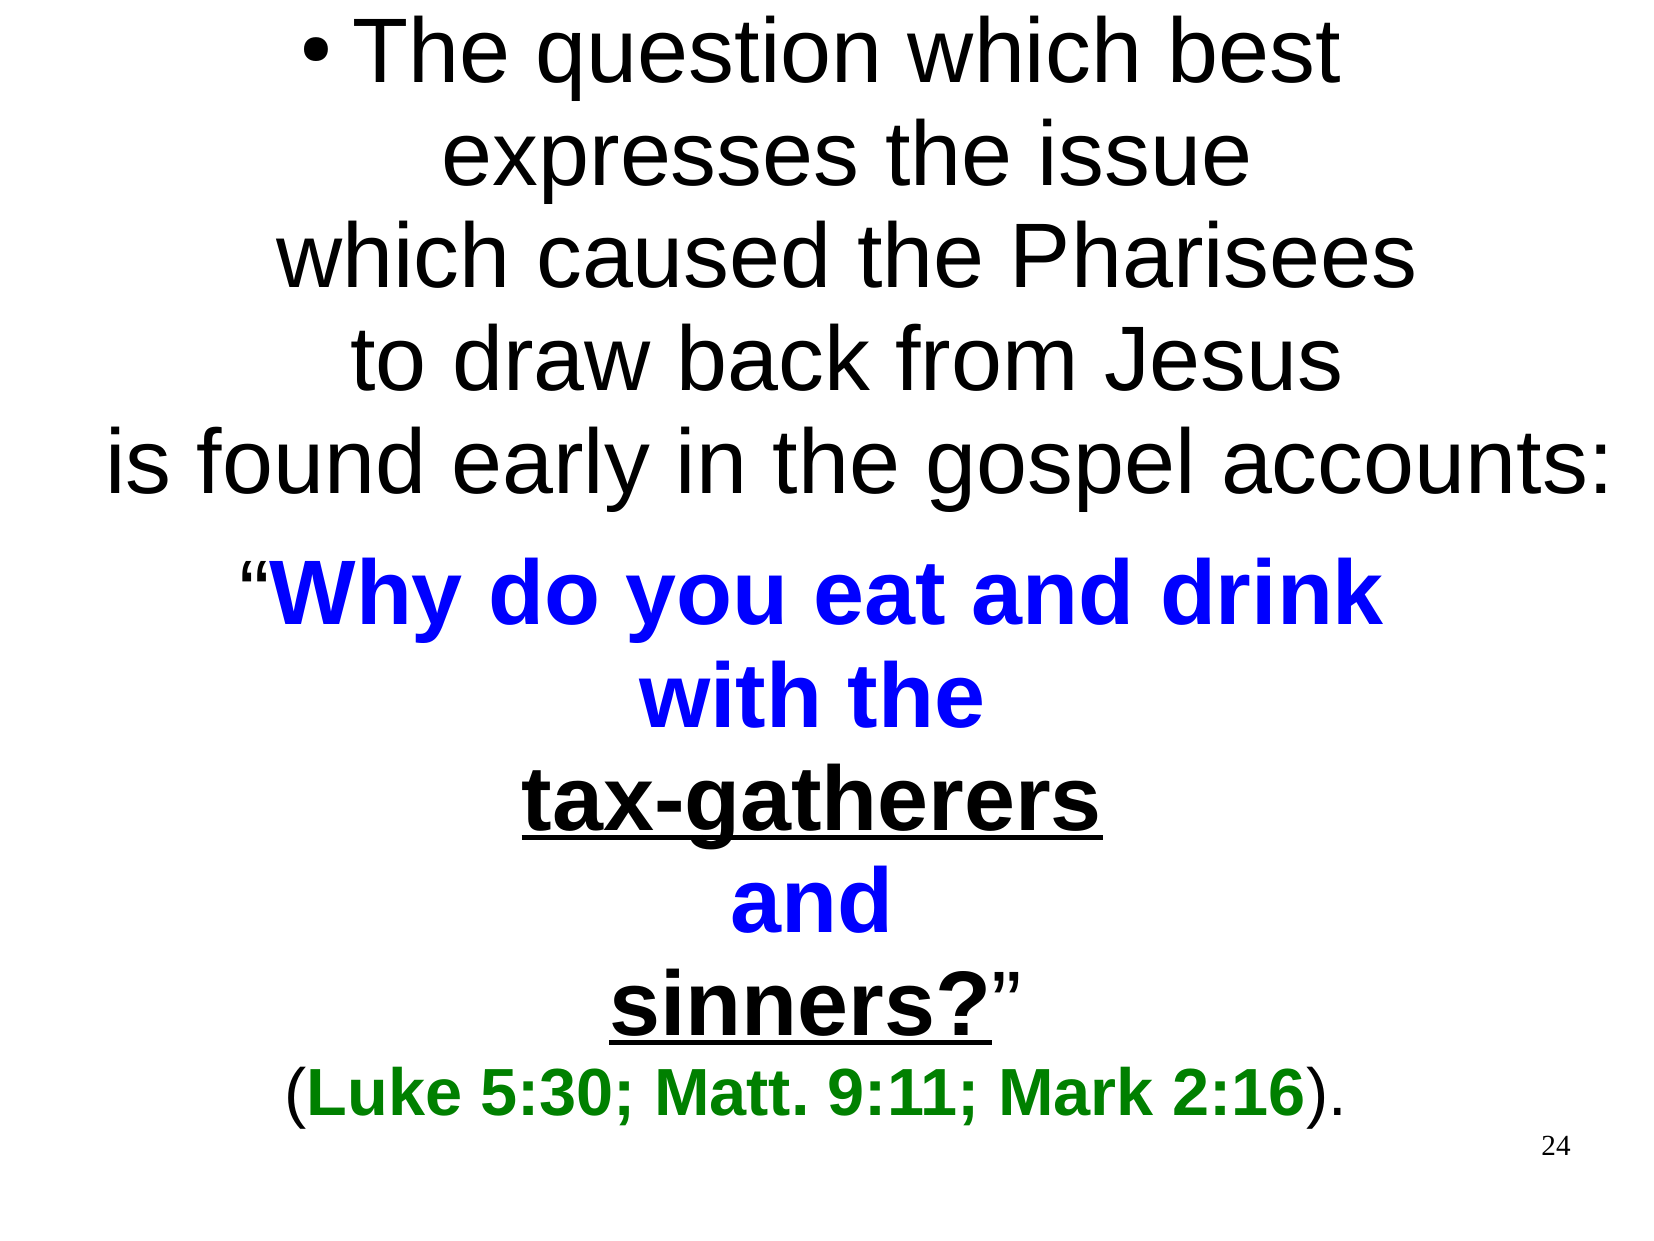

# The question which best expresses the issue which caused the Pharisees to draw back from Jesus is found early in the gospel accounts:
“Why do you eat and drink
with the
tax-gatherers
and
sinners?”
(Luke 5:30; Matt. 9:11; Mark 2:16).
24